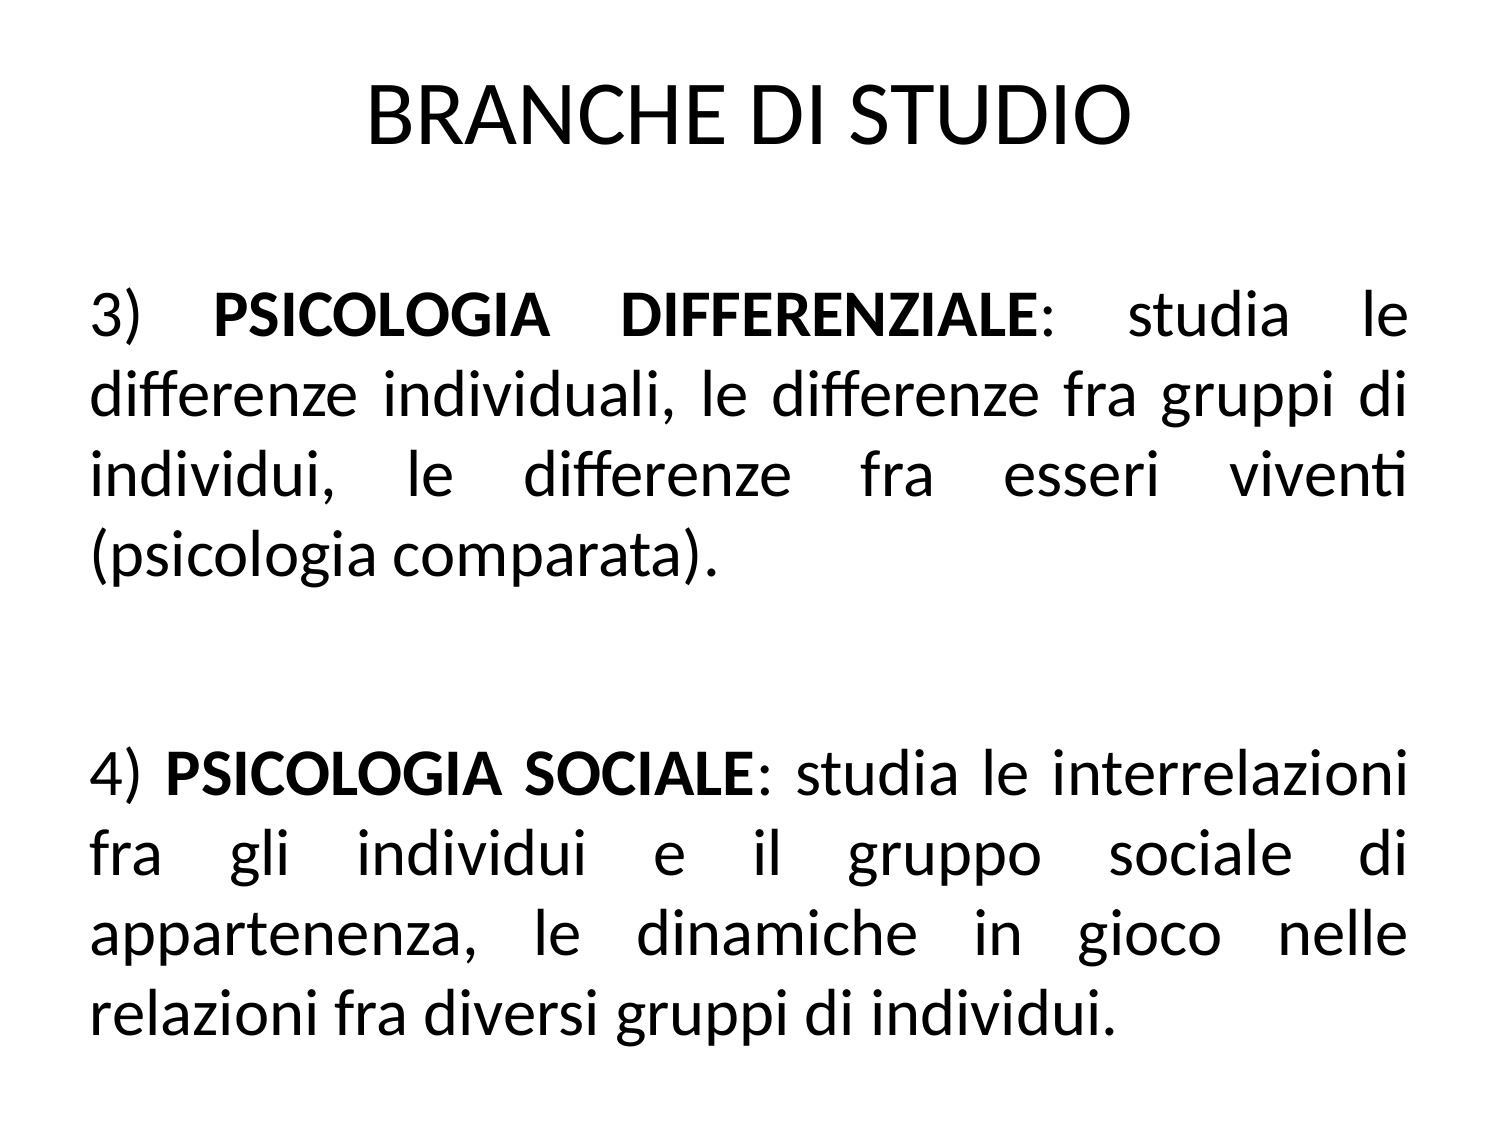

# BRANCHE DI STUDIO
3) PSICOLOGIA DIFFERENZIALE: studia le differenze individuali, le differenze fra gruppi di individui, le differenze fra esseri viventi (psicologia comparata).
4) PSICOLOGIA SOCIALE: studia le interrelazioni fra gli individui e il gruppo sociale di appartenenza, le dinamiche in gioco nelle relazioni fra diversi gruppi di individui.